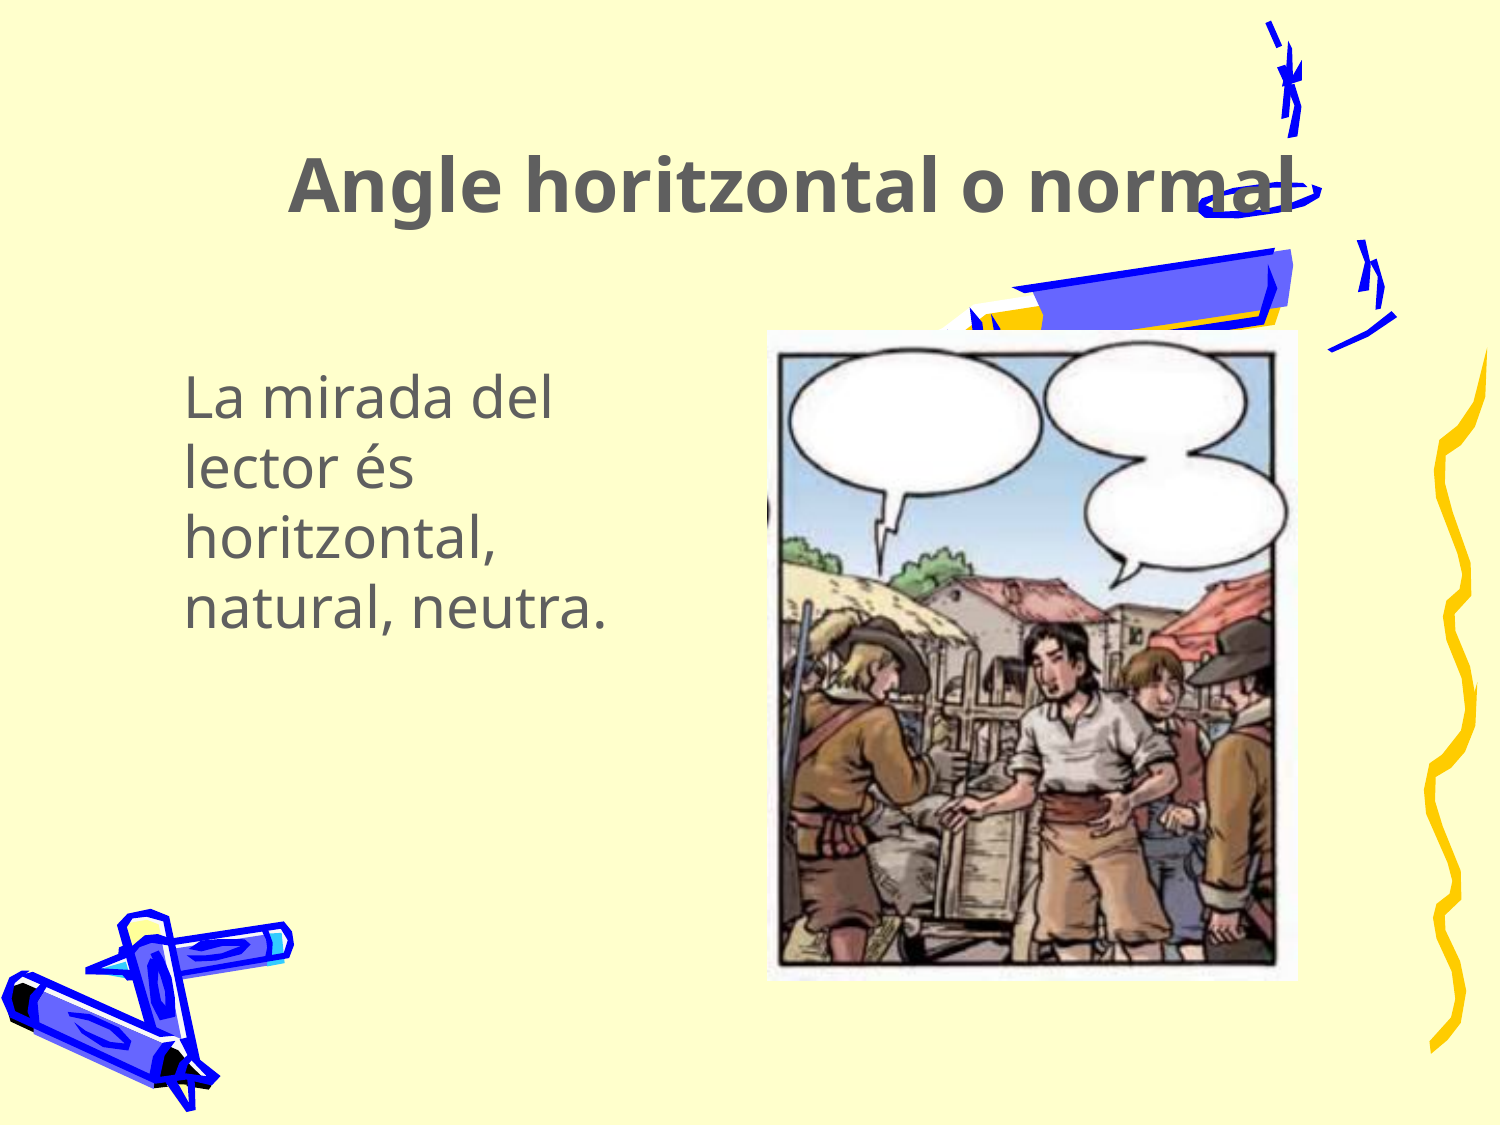

Angle horitzontal o normal
La mirada del lector és horitzontal, natural, neutra.